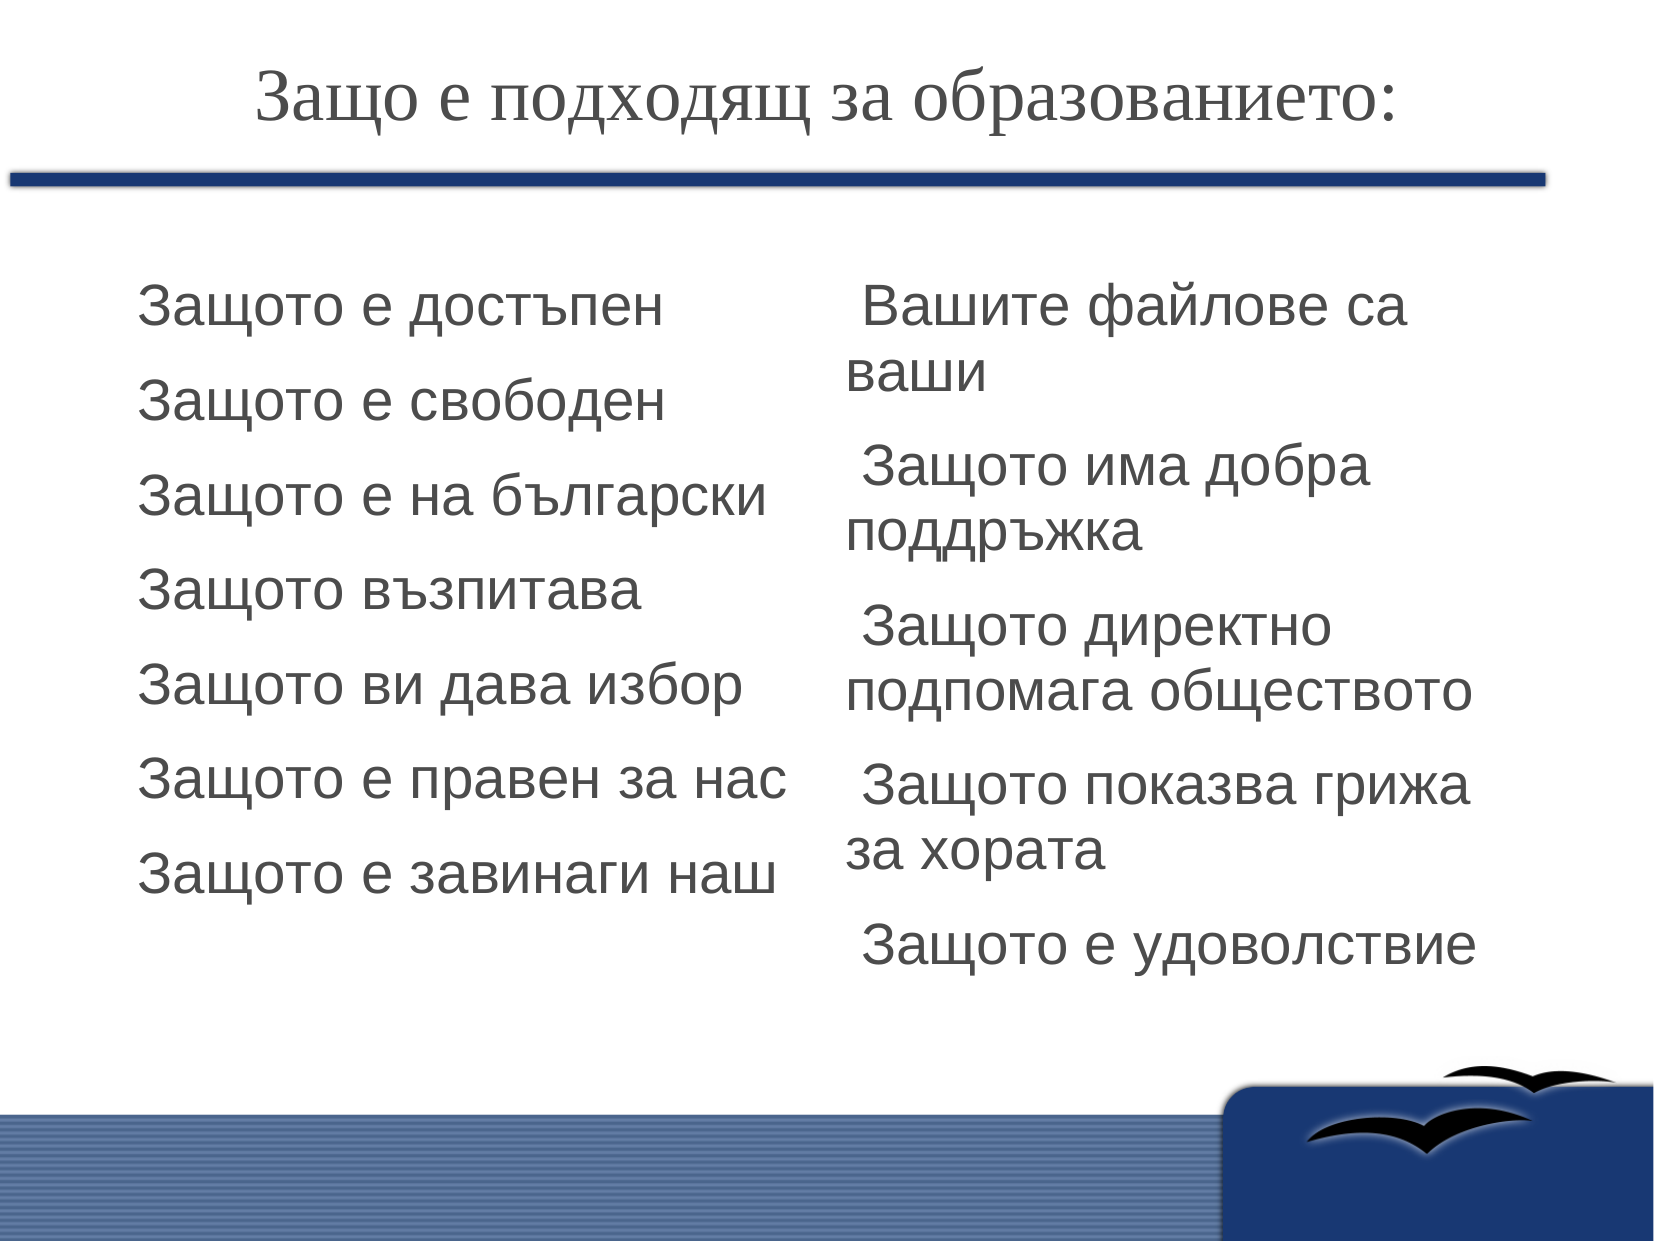

Защо е подходящ за образованието:
# Защото е достъпен
 Защото е свободен
 Защото е на български
 Защото възпитава
 Защото ви дава избор
 Защото е правен за нас
 Защото е завинаги наш
 Вашите файлове са ваши
 Защото има добра поддръжка
 Защото директно подпомага обществото
 Защото показва грижа за хората
 Защото е удоволствие